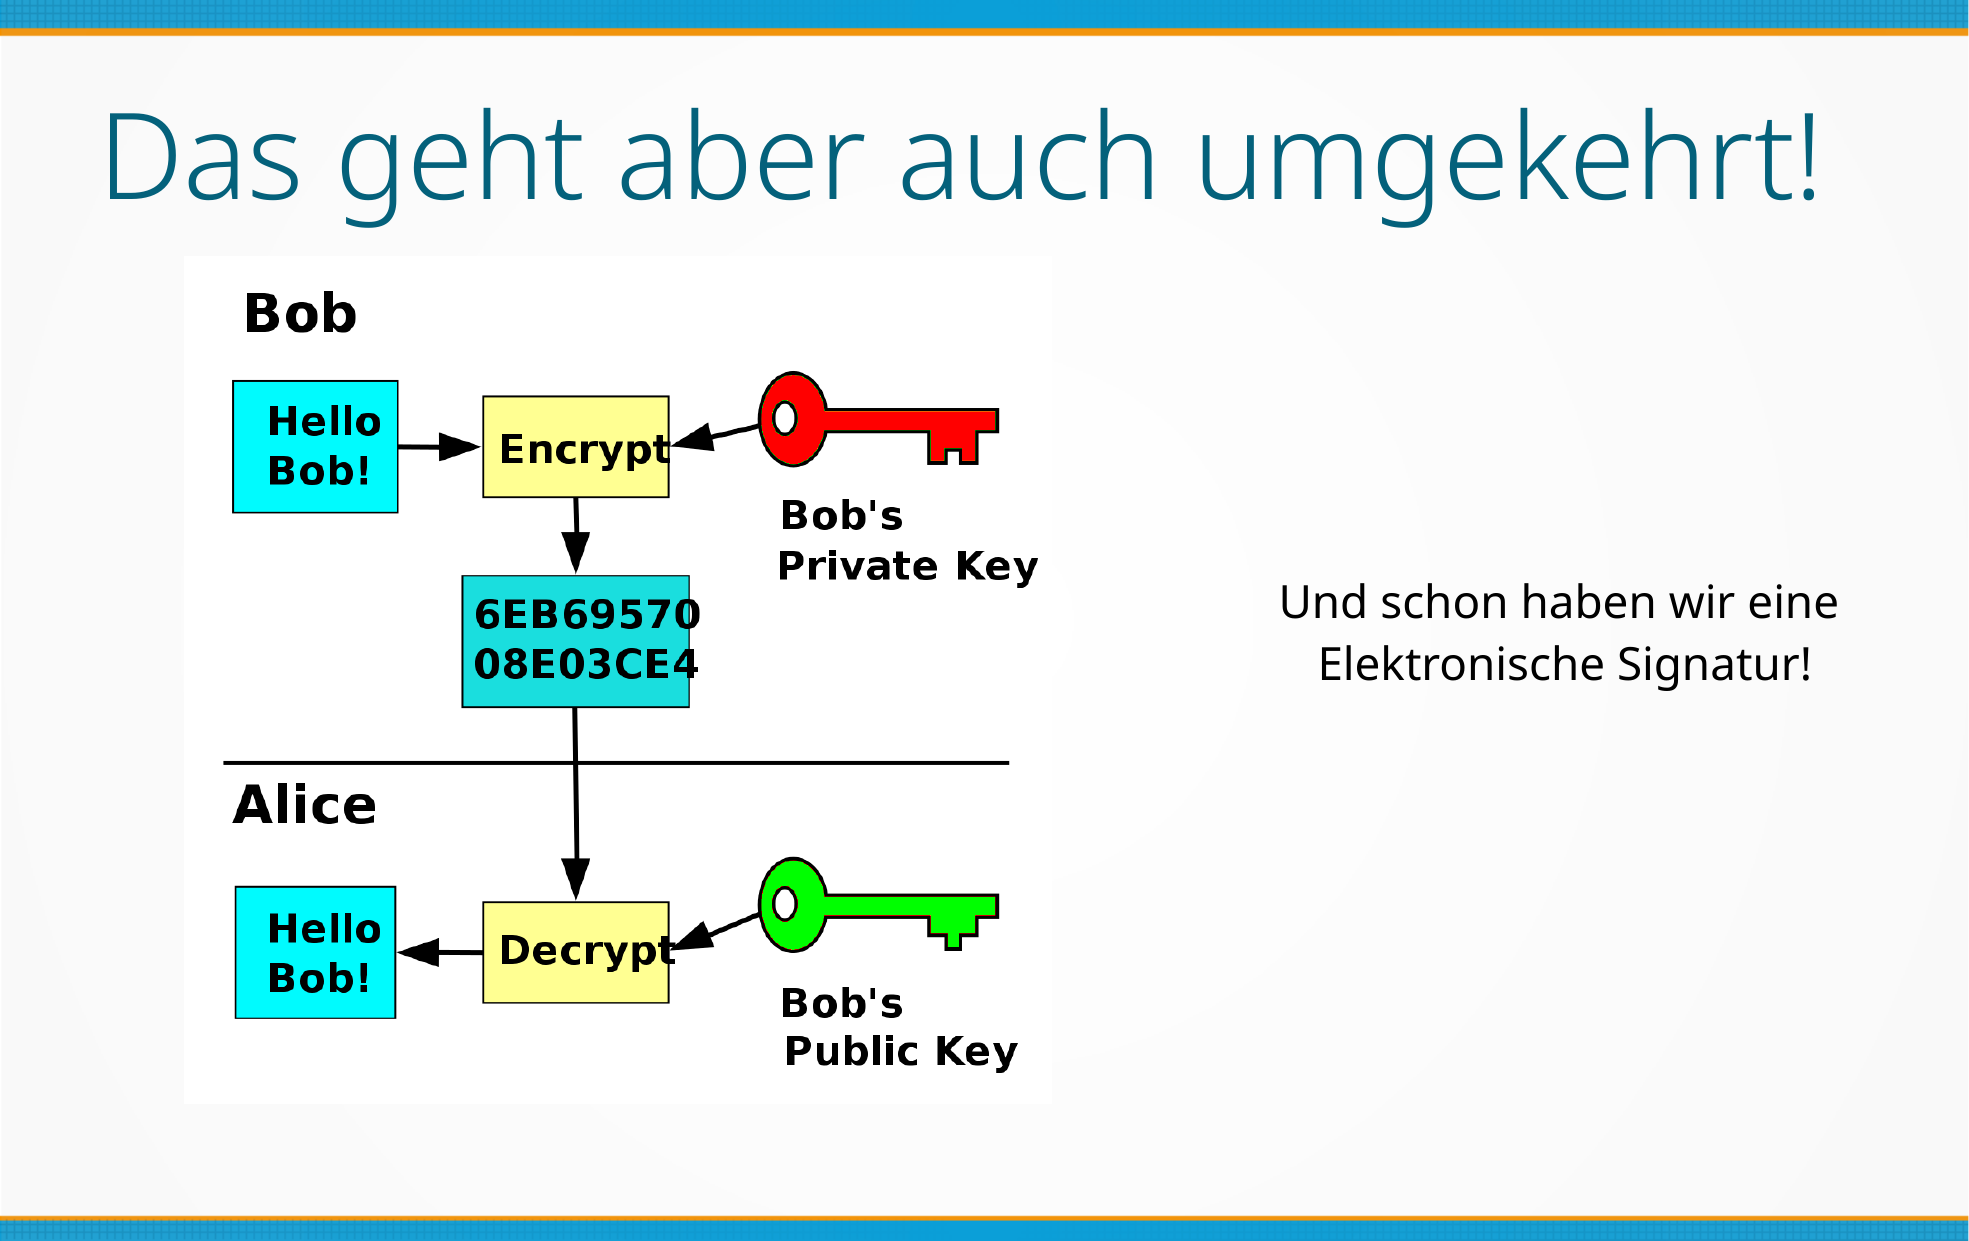

# Das geht aber auch umgekehrt!
Und schon haben wir eine
Elektronische Signatur!